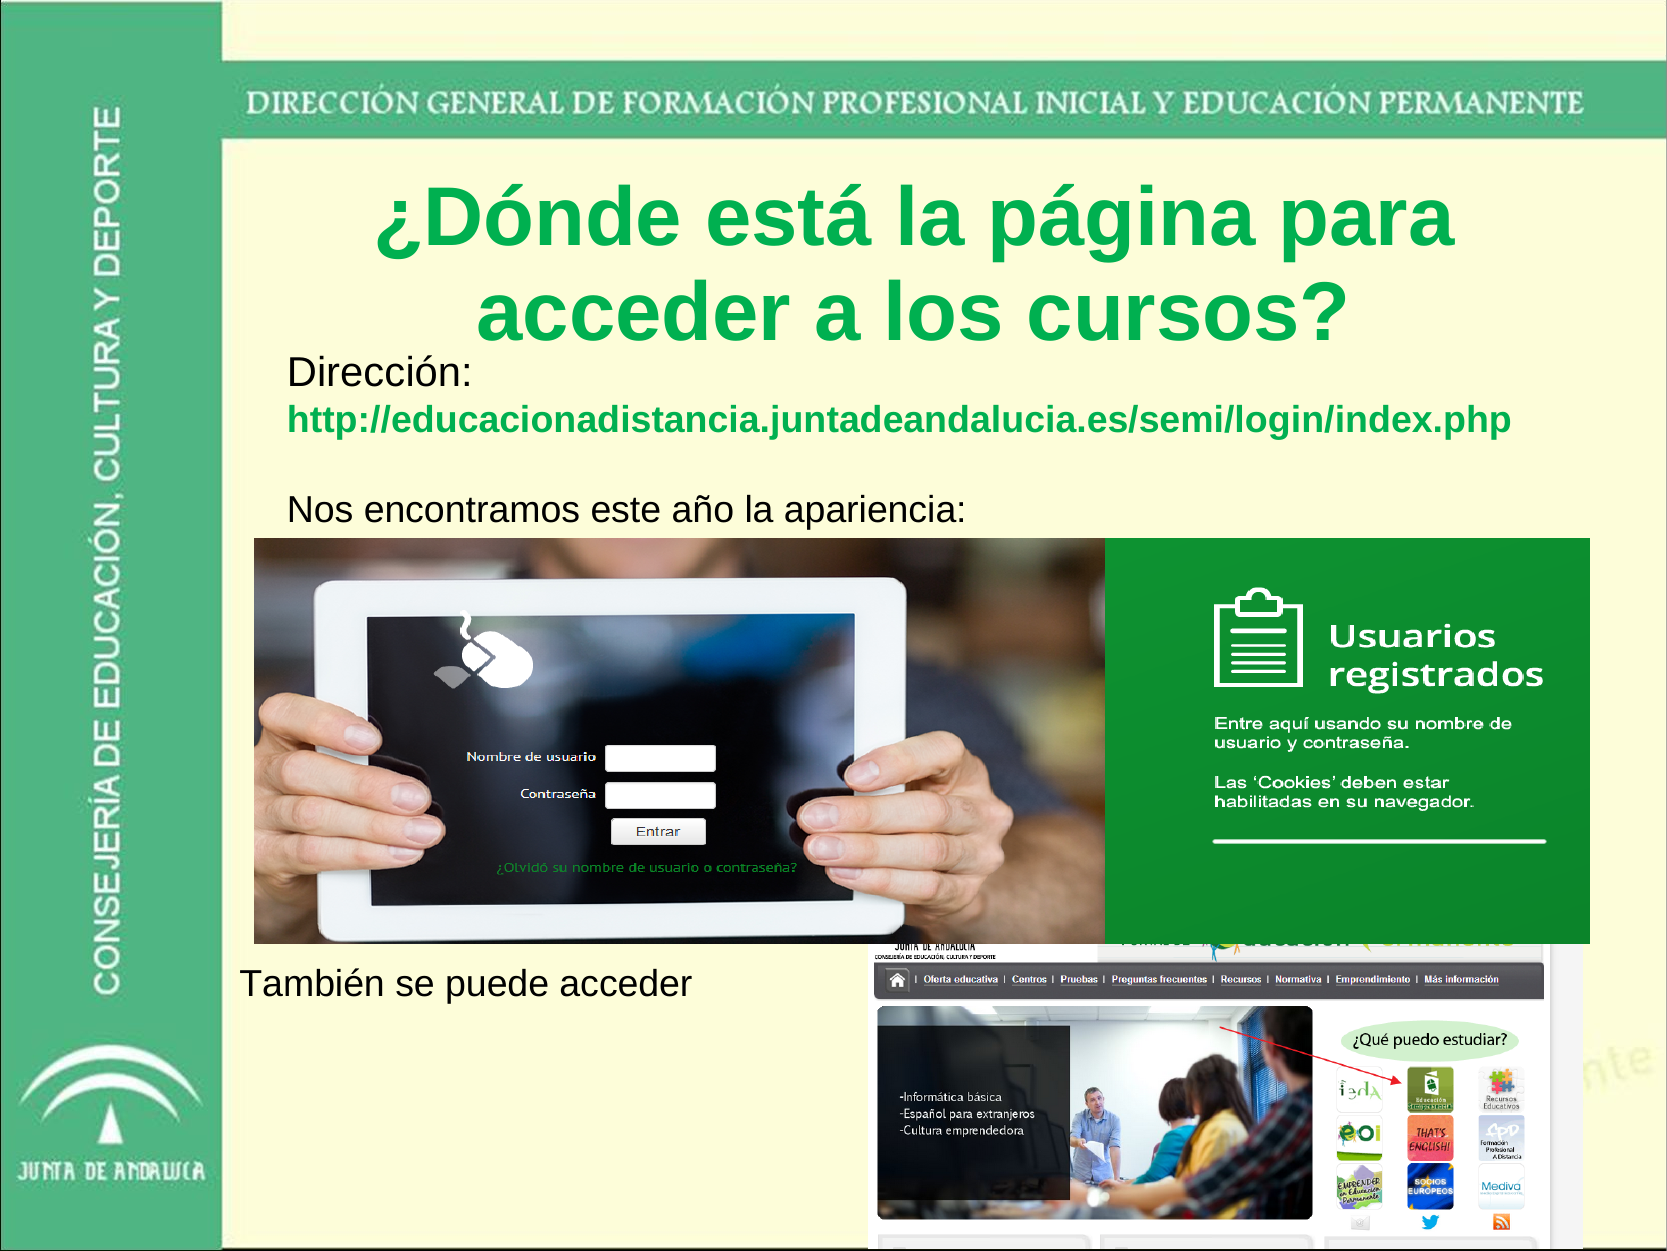

¿Dónde está la página para acceder a los cursos?
Dirección:
http://educacionadistancia.juntadeandalucia.es/semi/login/index.php
Nos encontramos este año la apariencia:
También se puede acceder